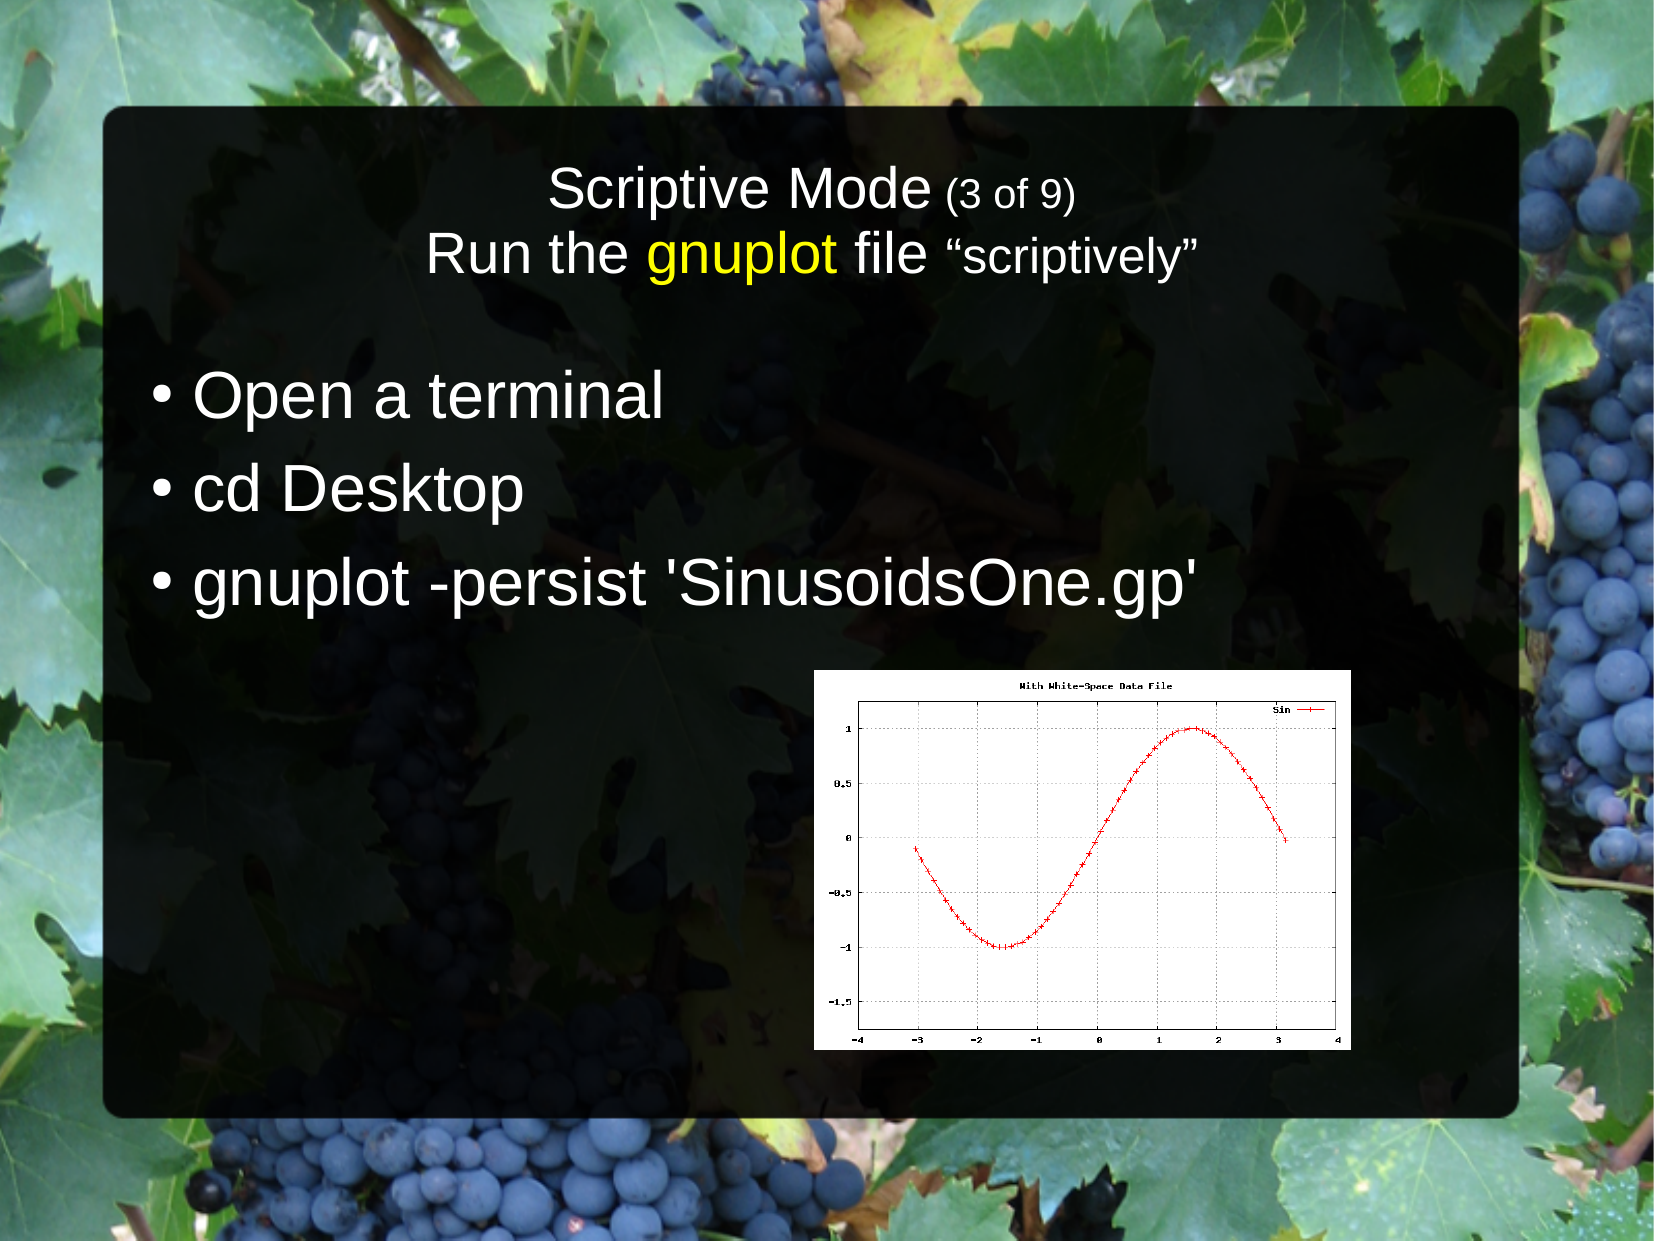

# Scriptive Mode (3 of 9) Run the gnuplot file “scriptively”
 Open a terminal
 cd Desktop
 gnuplot -persist 'SinusoidsOne.gp'